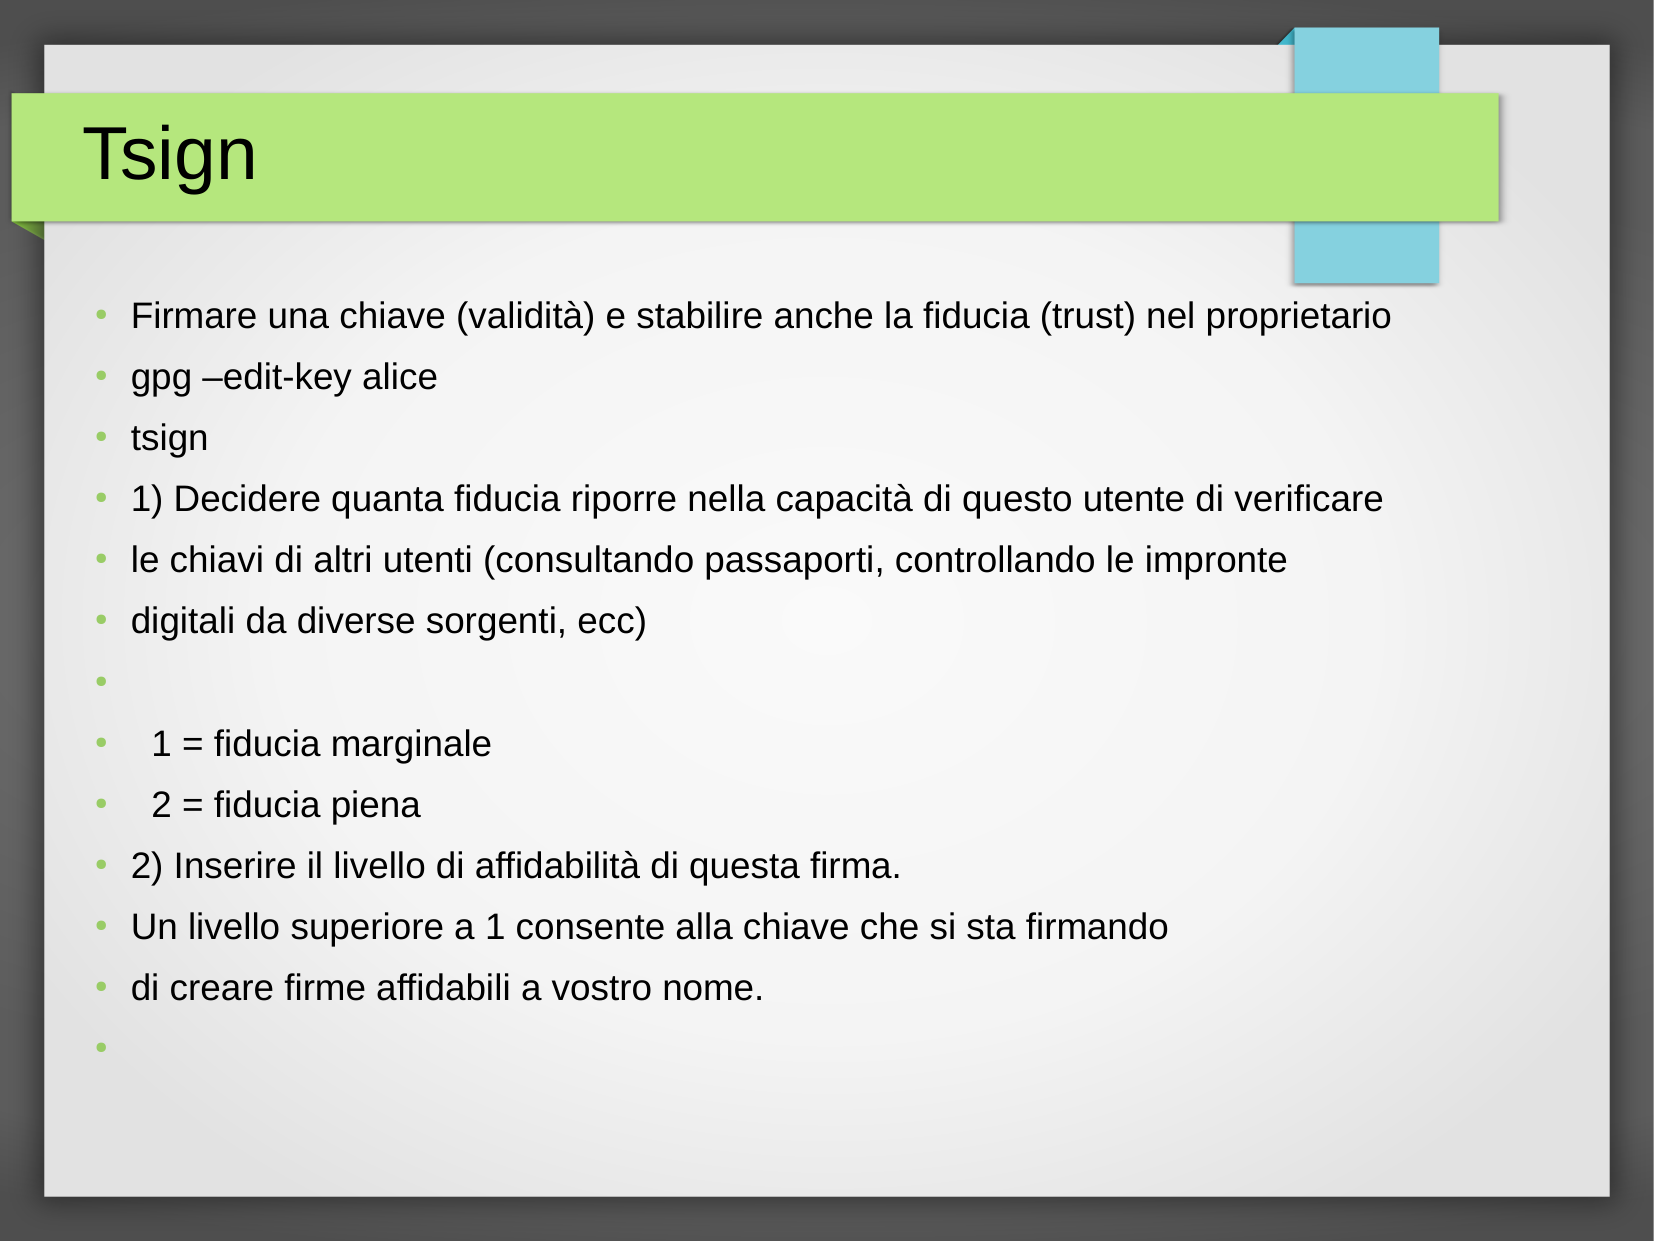

# Tsign
Firmare una chiave (validità) e stabilire anche la fiducia (trust) nel proprietario
gpg –edit-key alice
tsign
1) Decidere quanta fiducia riporre nella capacità di questo utente di verificare
le chiavi di altri utenti (consultando passaporti, controllando le impronte
digitali da diverse sorgenti, ecc)
 1 = fiducia marginale
 2 = fiducia piena
2) Inserire il livello di affidabilità di questa firma.
Un livello superiore a 1 consente alla chiave che si sta firmando
di creare firme affidabili a vostro nome.